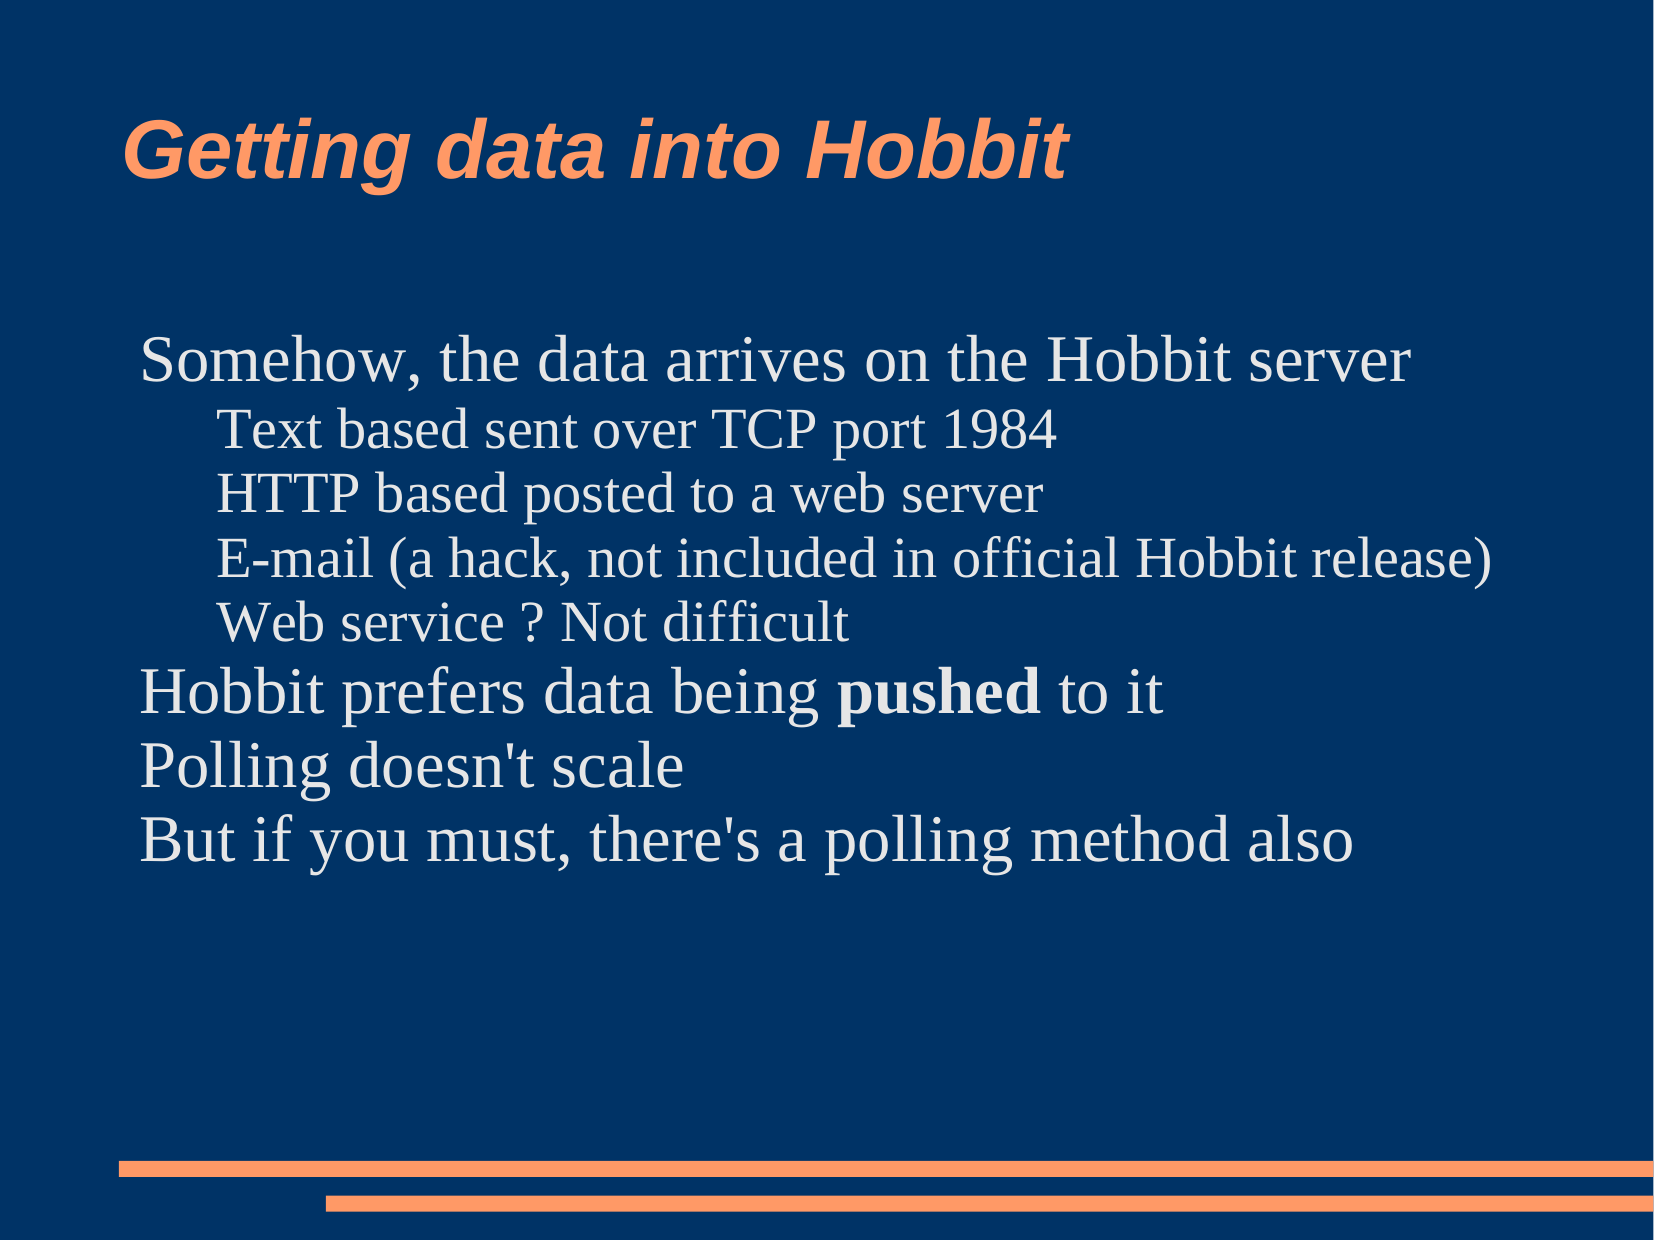

# Getting data into Hobbit
Somehow, the data arrives on the Hobbit server
Text based sent over TCP port 1984
HTTP based posted to a web server
E-mail (a hack, not included in official Hobbit release)
Web service ? Not difficult
Hobbit prefers data being pushed to it
Polling doesn't scale
But if you must, there's a polling method also